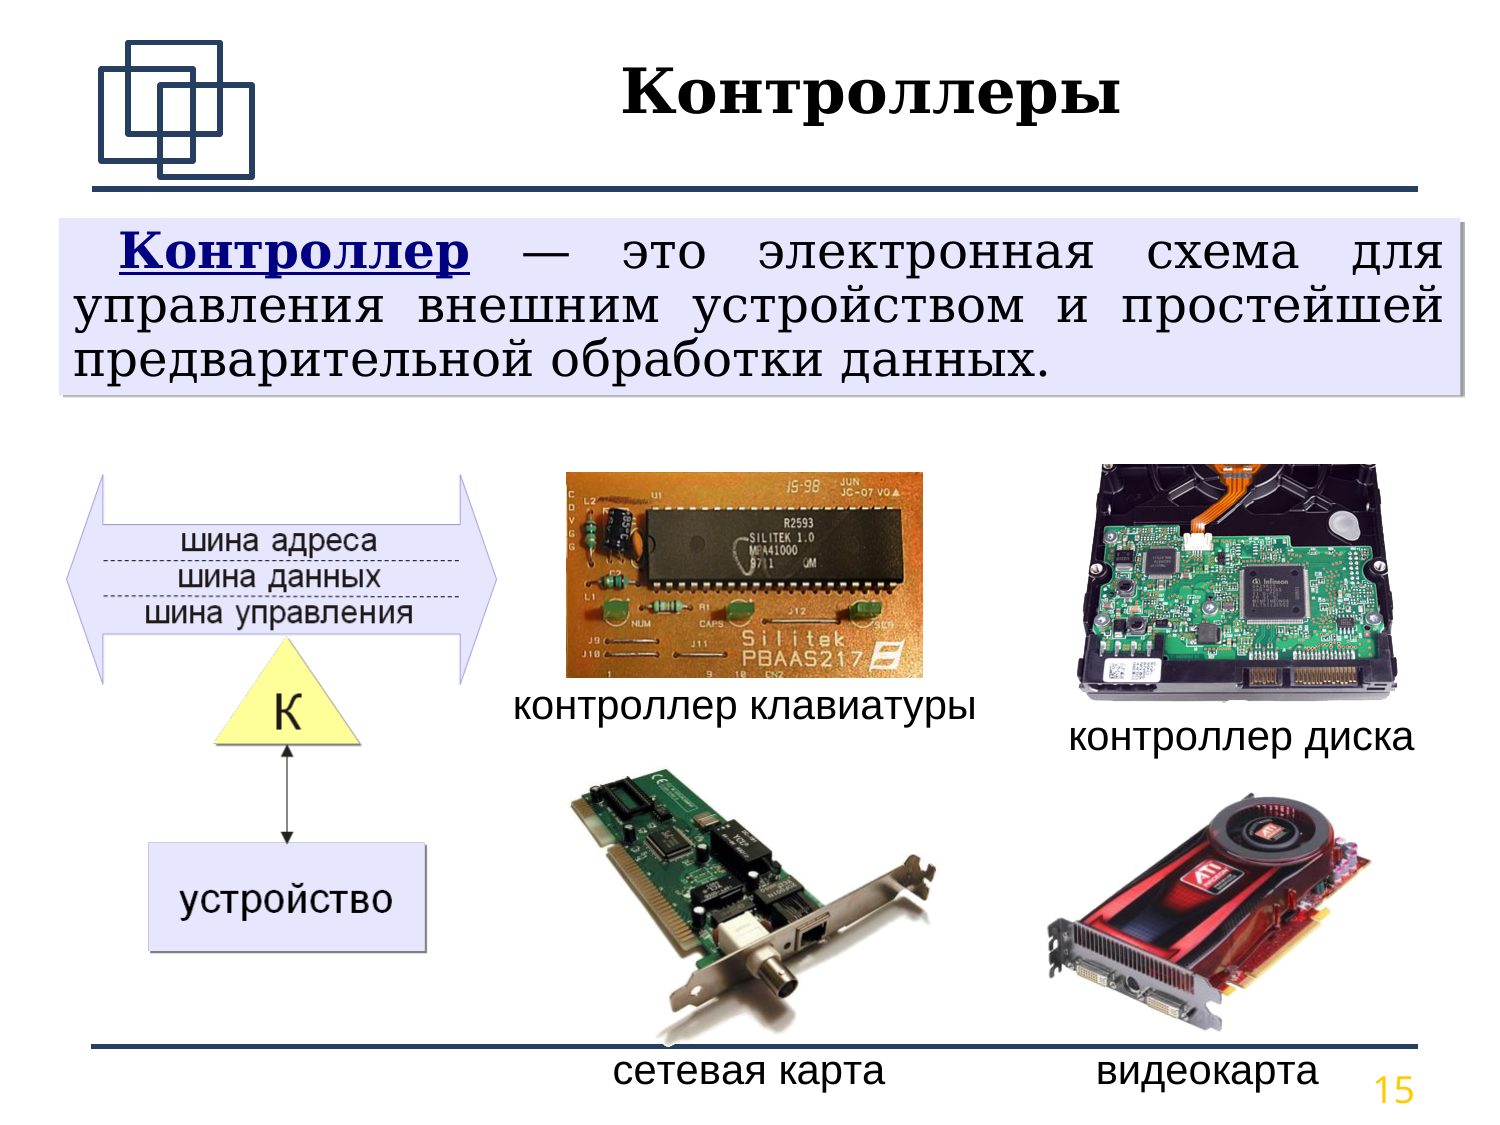

# Контроллеры
Контроллер — это электронная схема для управления внешним устройством и простейшей предварительной обработки данных.
контроллер диска
контроллер клавиатуры
сетевая карта
видеокарта